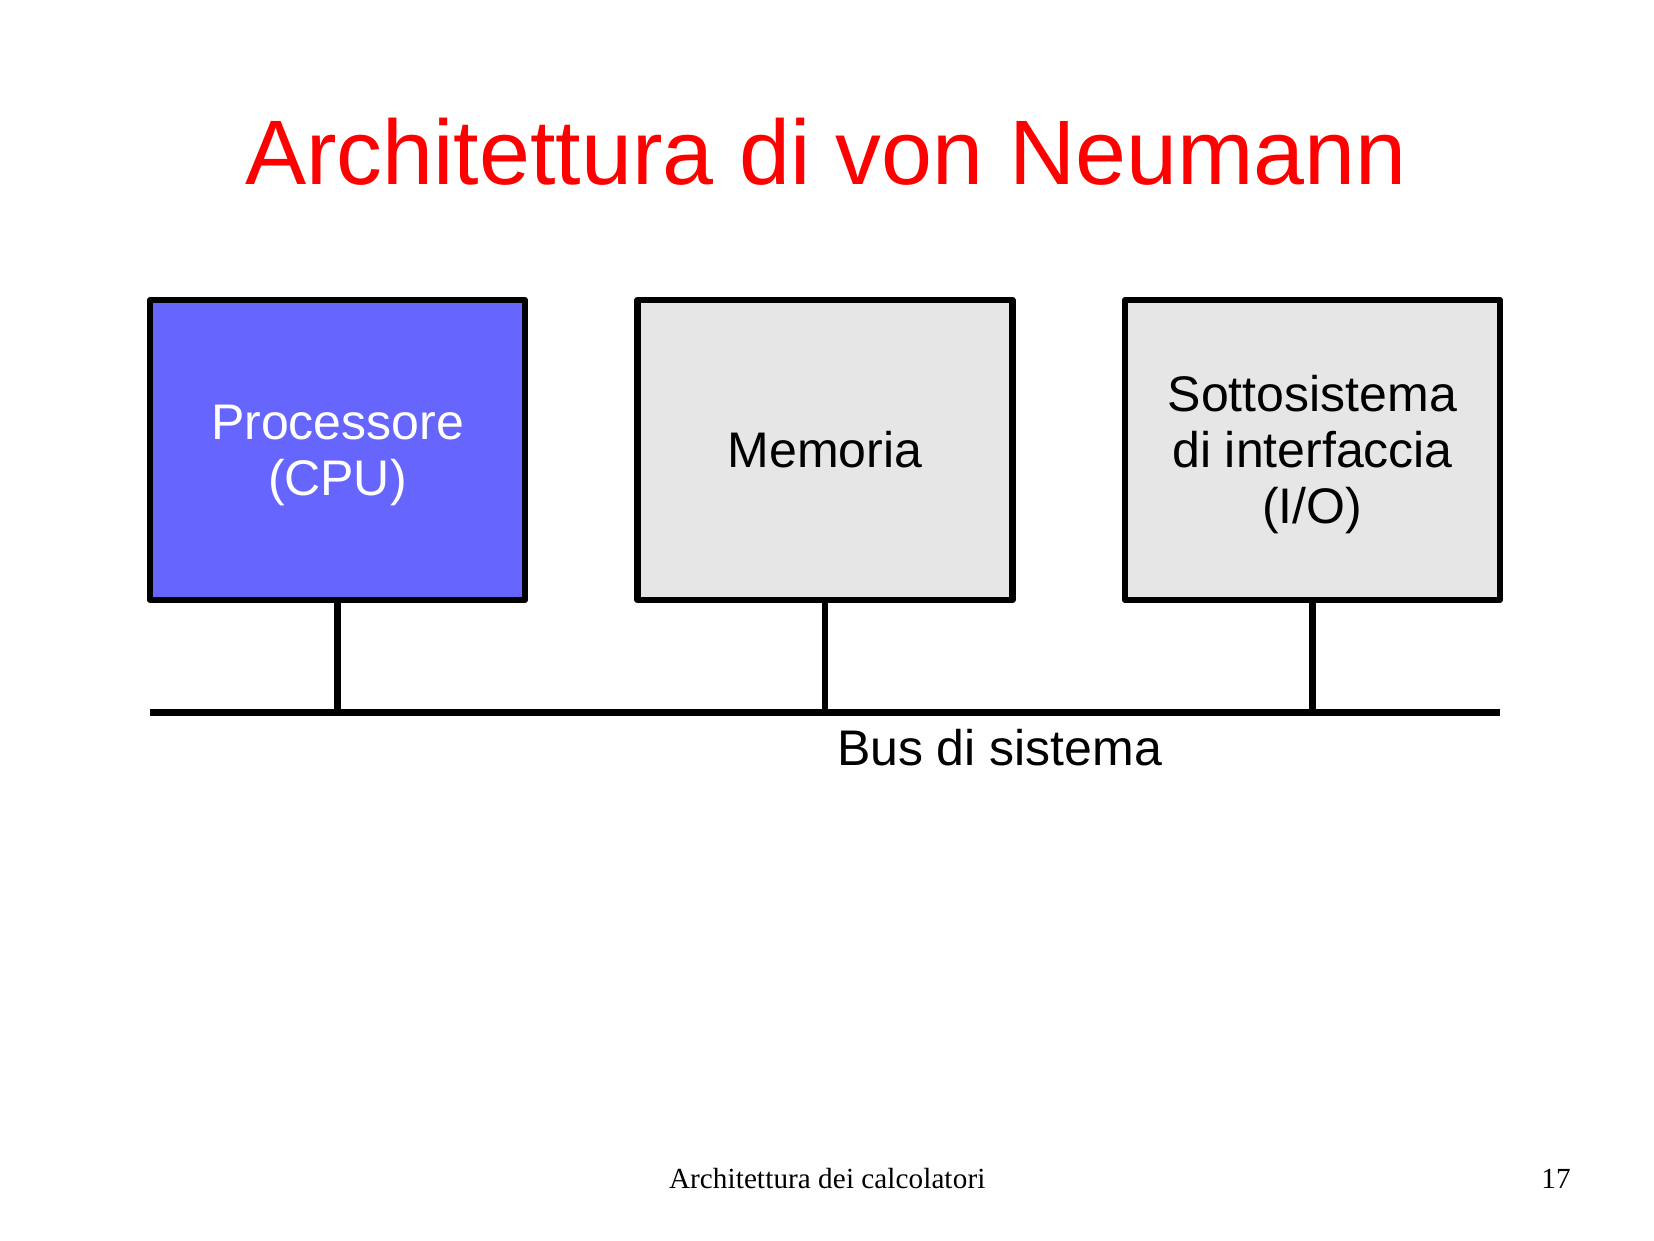

# Architettura di von Neumann
Processore
(CPU)
Memoria
Sottosistema
di interfaccia
(I/O)
Bus di sistema
Architettura dei calcolatori
17